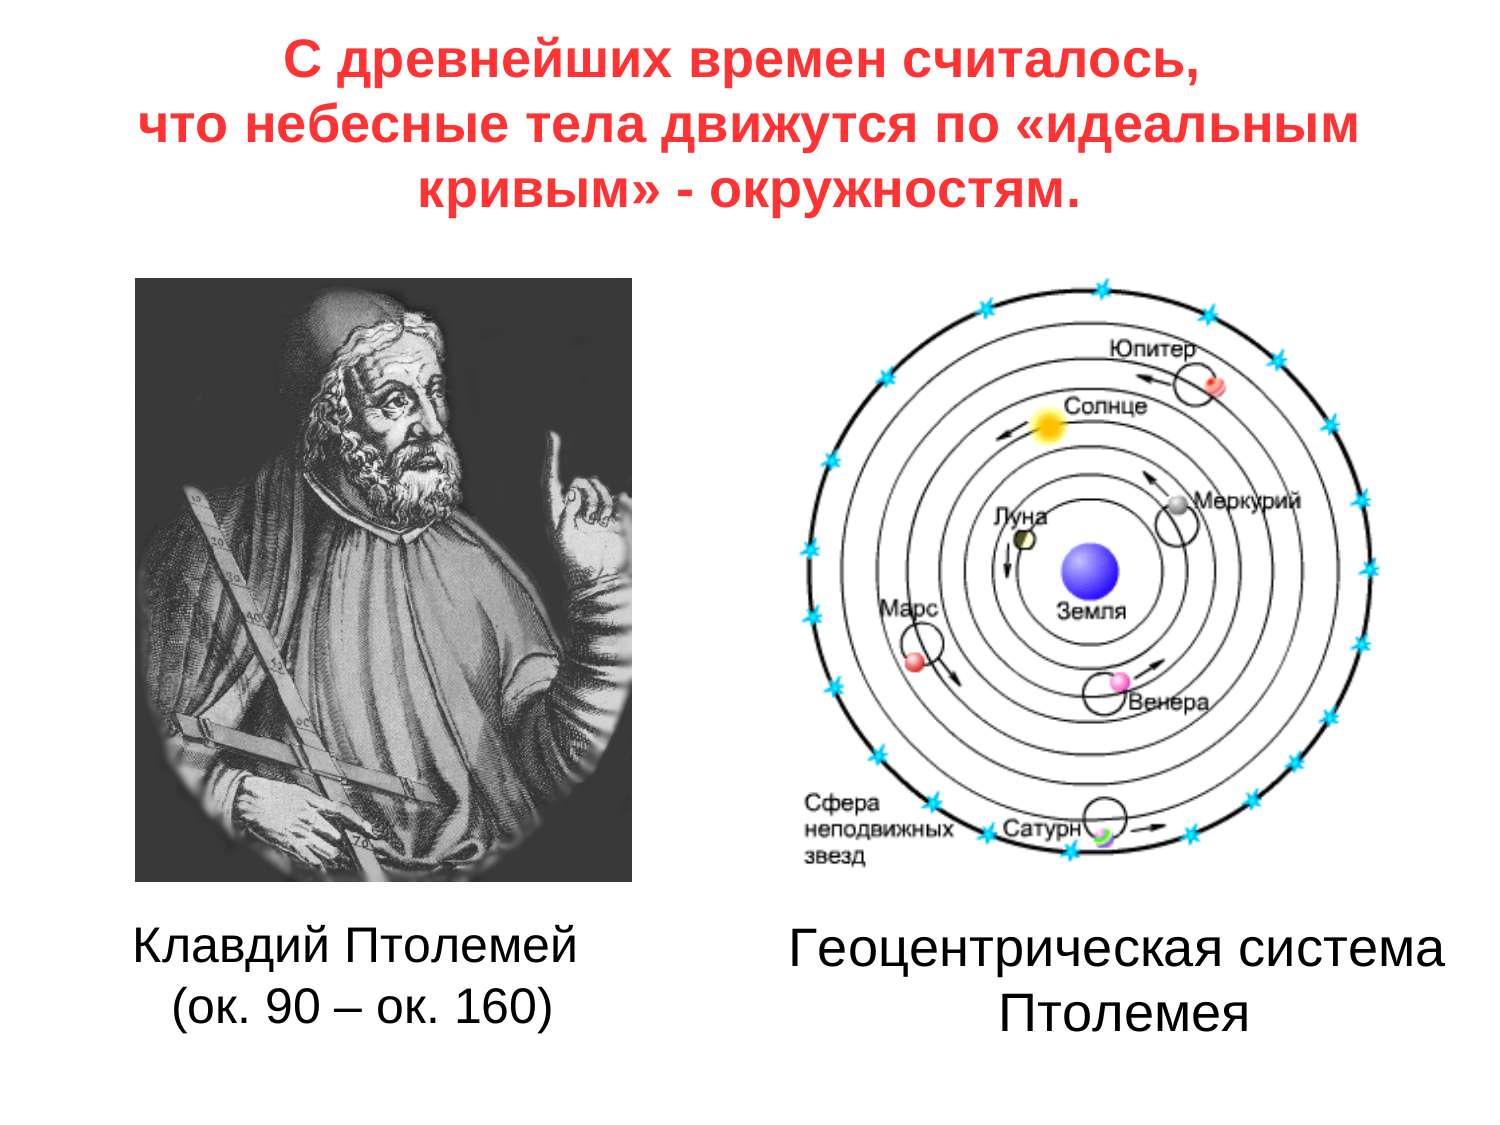

С древнейших времен считалось,
что небесные тела движутся по «идеальным кривым» - окружностям.
Клавдий Птолемей
(ок. 90 – ок. 160)
Геоцентрическая система Птолемея